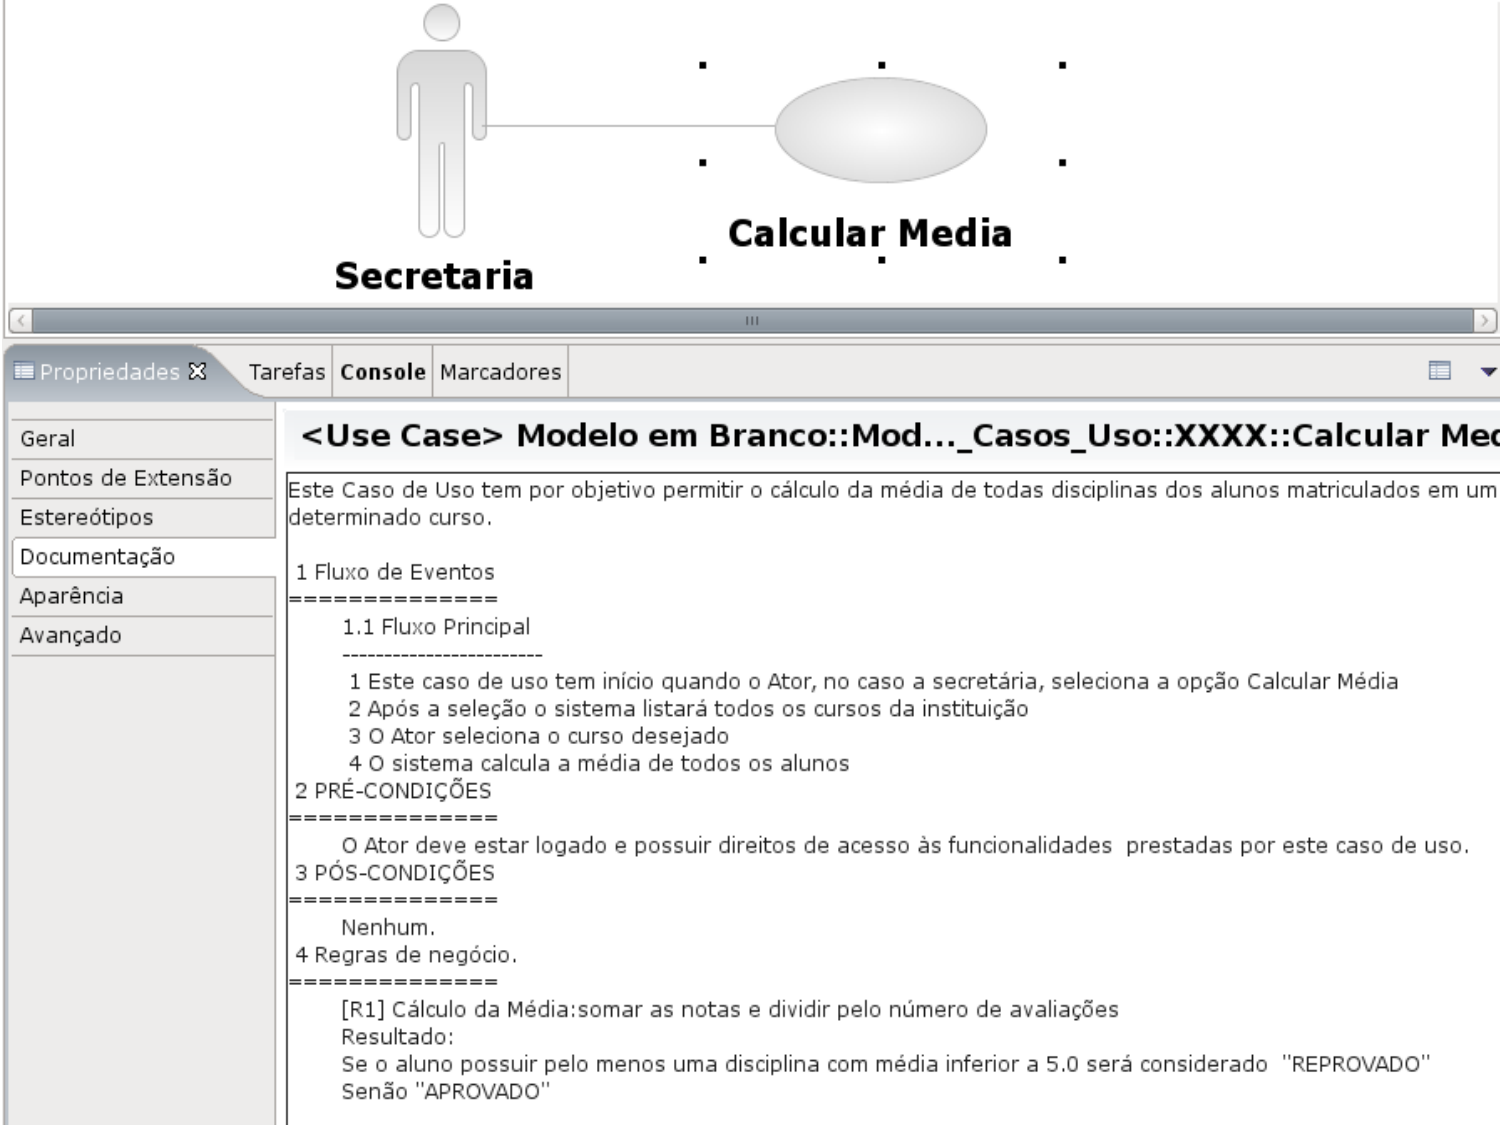

METODOLOGIA 1.5 – FASE ANÁLISE
Estudo de Caso: Calcular Média